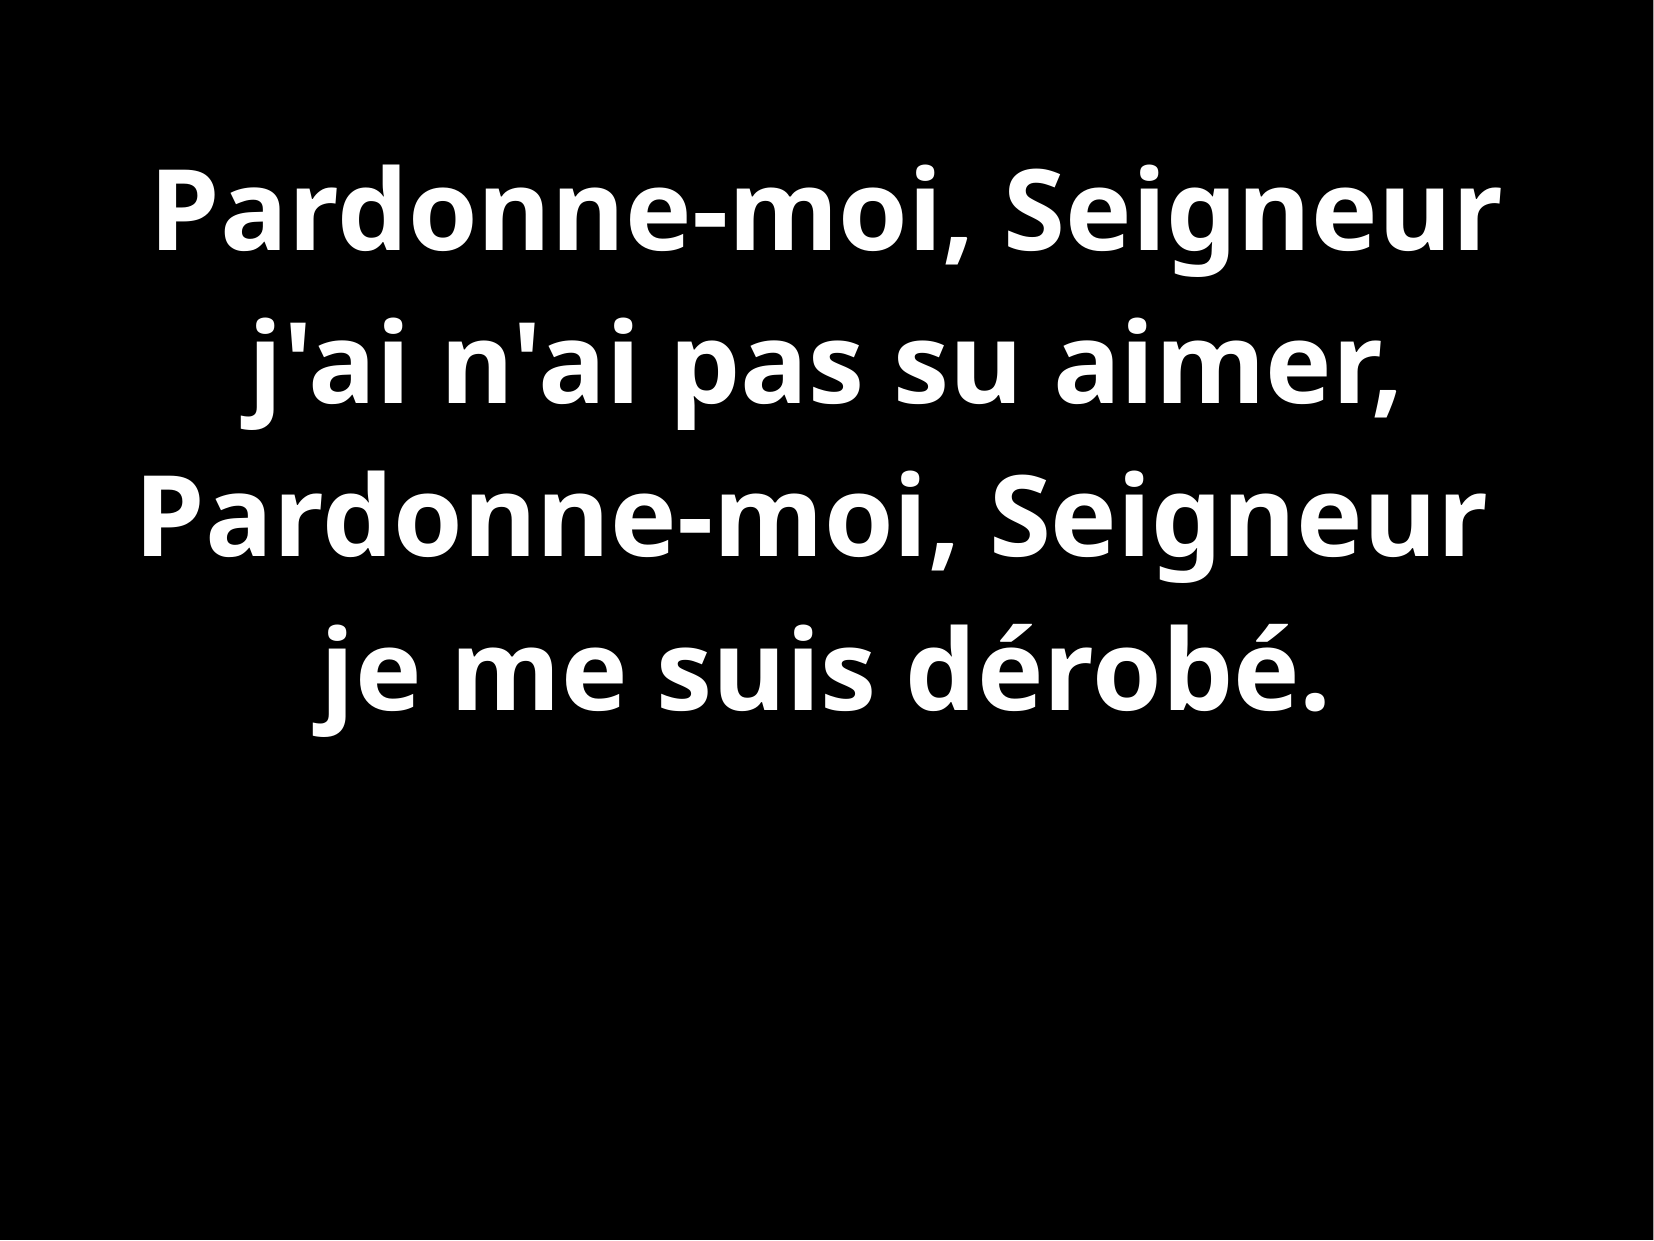

# Pardonne-moi, Seigneur j'ai n'ai pas su aimer,
Pardonne-moi, Seigneur
je me suis dérobé.